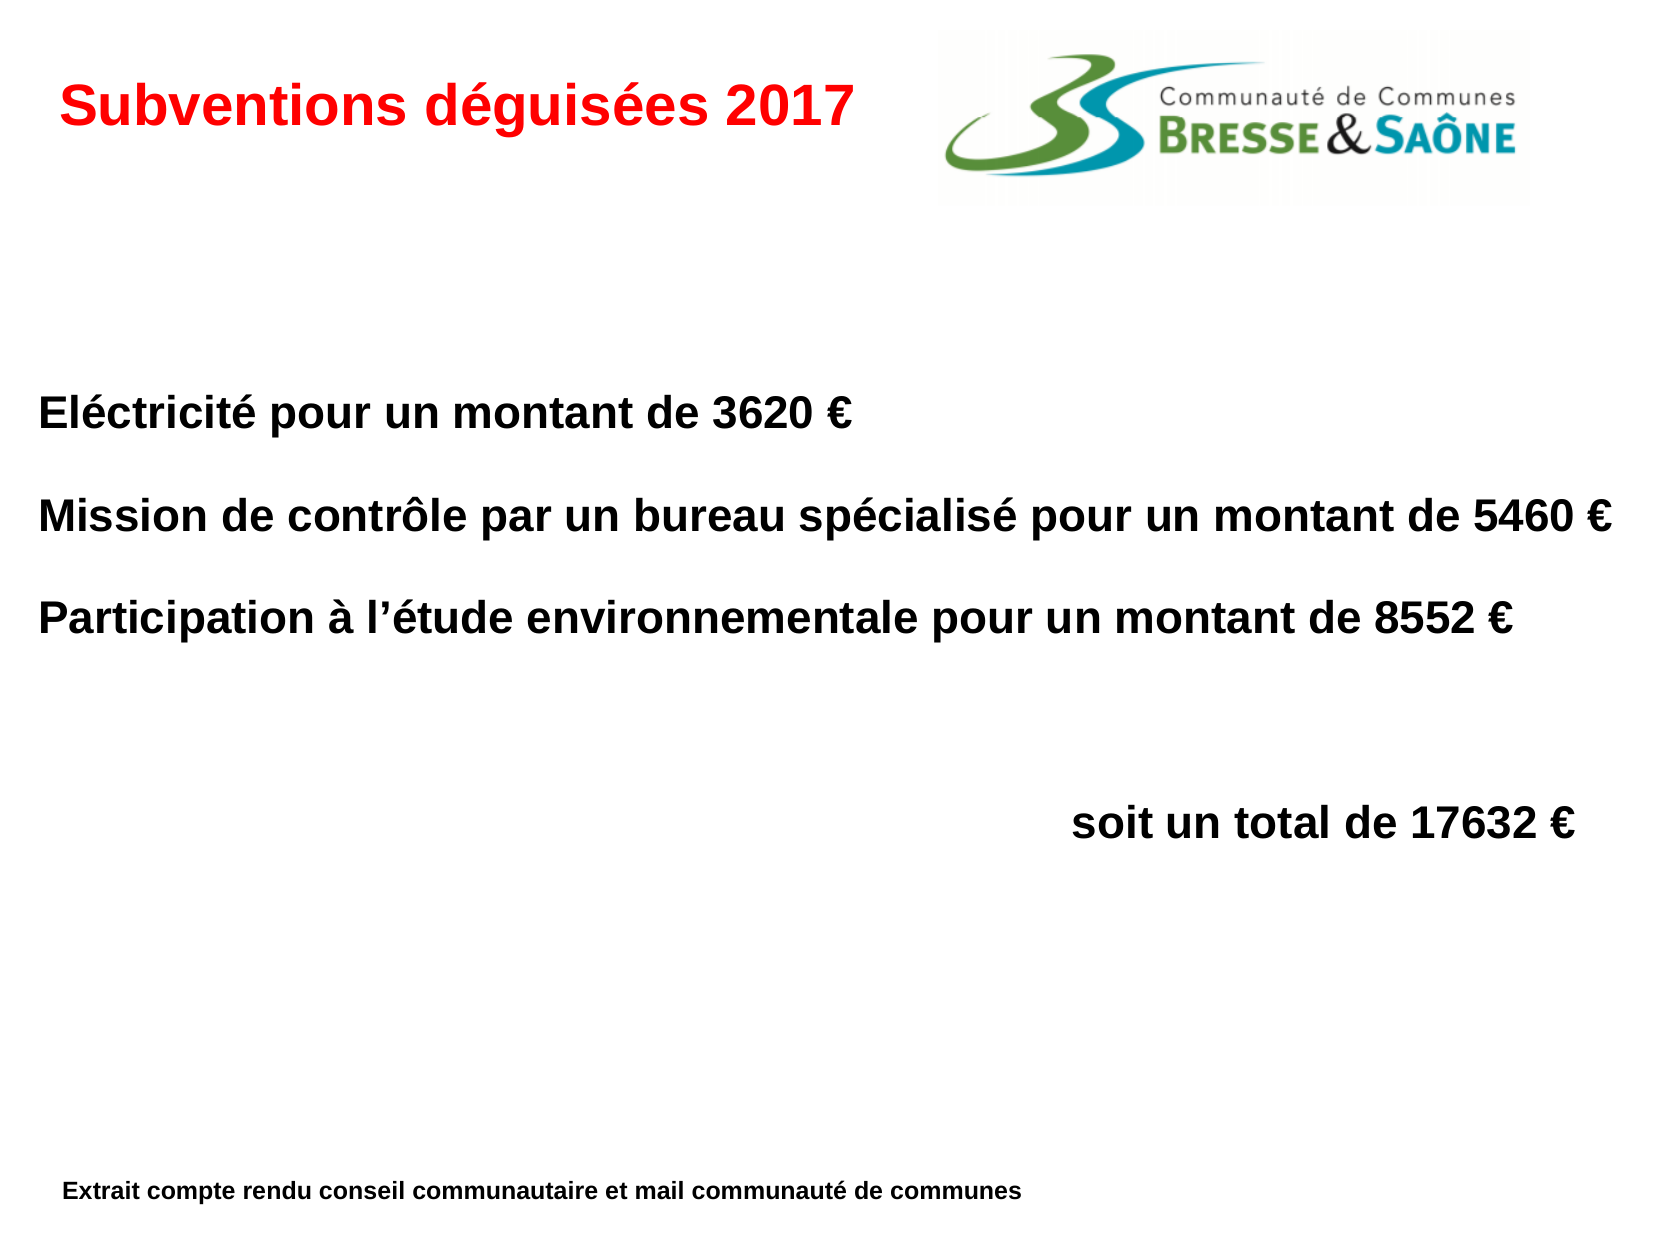

# Subventions déguisées 2017
Eléctricité pour un montant de 3620 €
Mission de contrôle par un bureau spécialisé pour un montant de 5460 €
Participation à l’étude environnementale pour un montant de 8552 €
 						soit un total de 17632 €
Extrait compte rendu conseil communautaire et mail communauté de communes